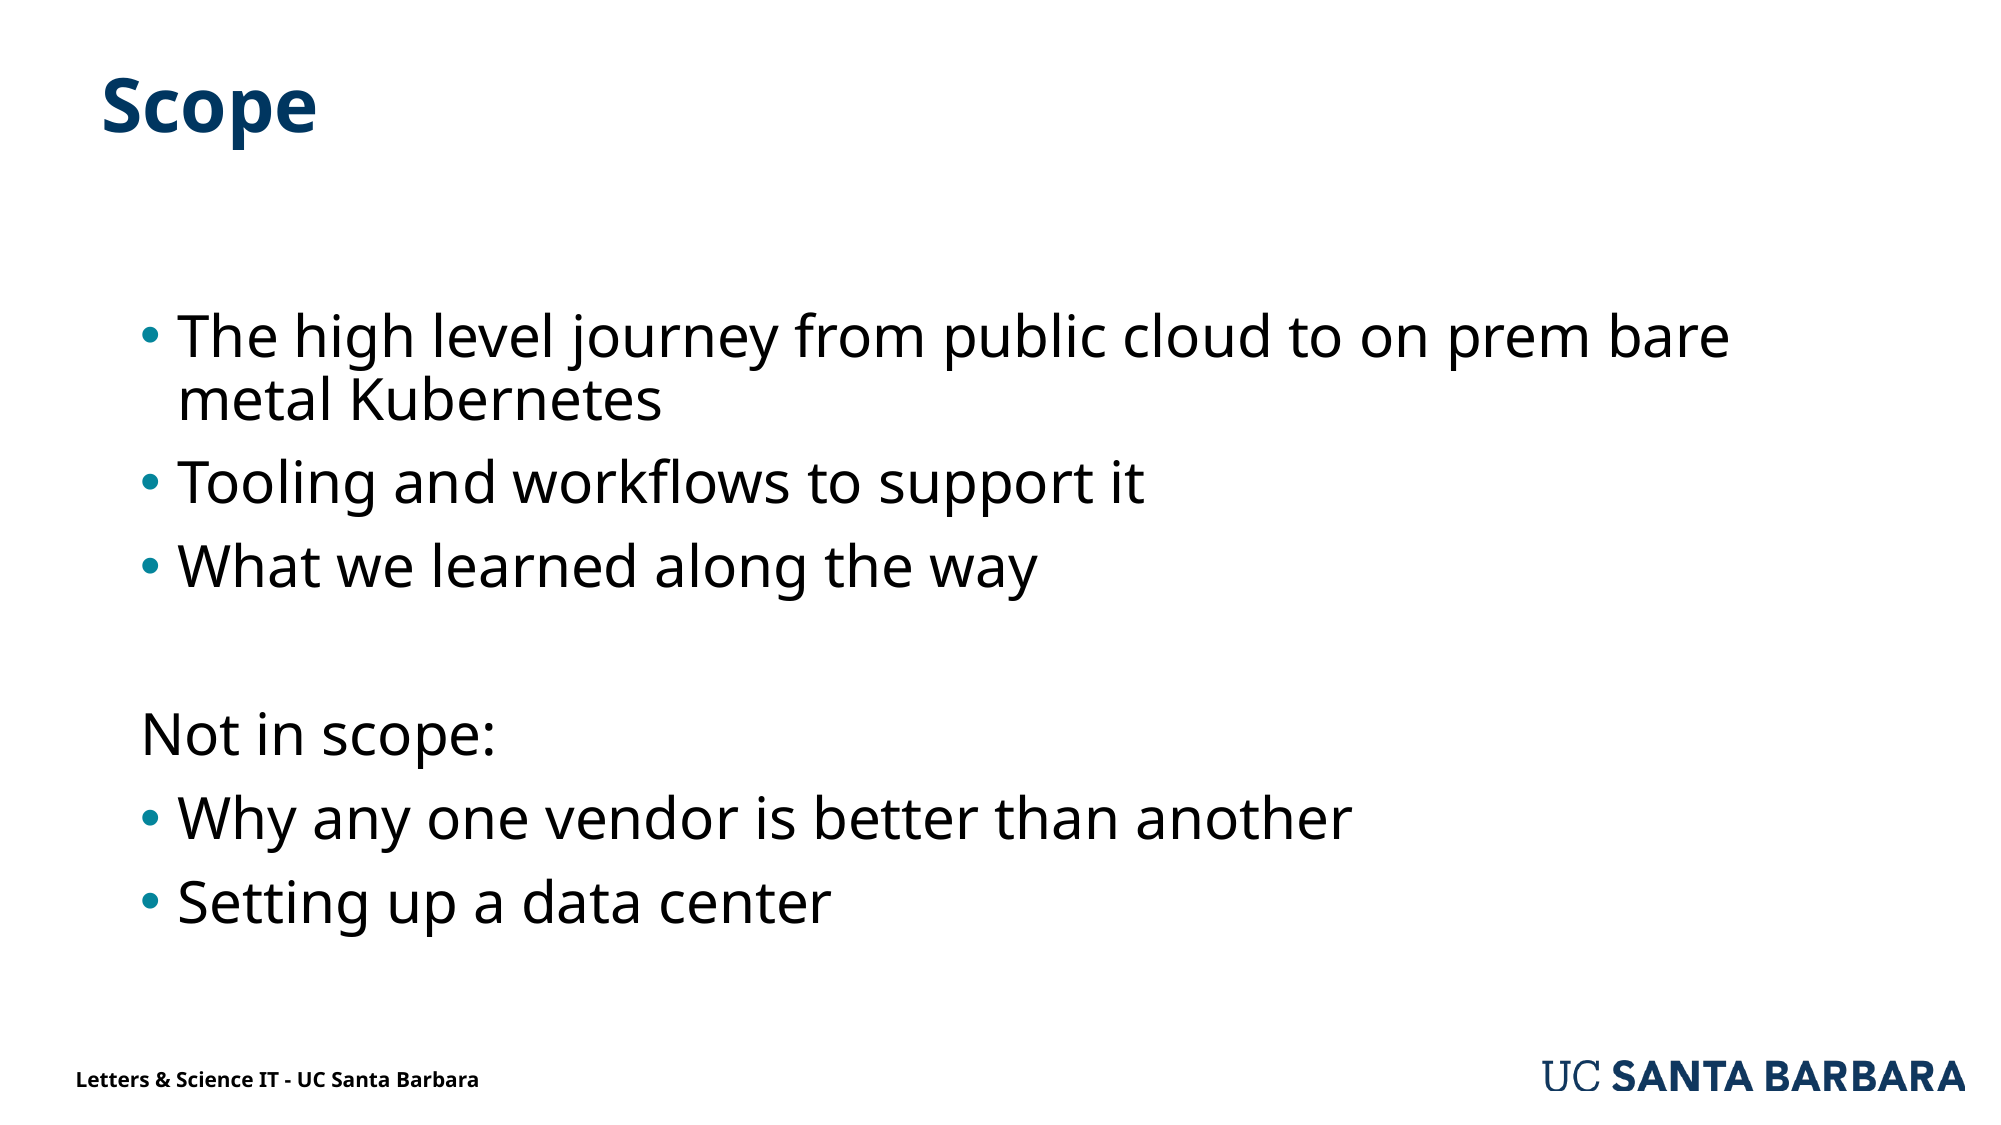

# Scope
The high level journey from public cloud to on prem bare metal Kubernetes
Tooling and workflows to support it
What we learned along the way
Not in scope:
Why any one vendor is better than another
Setting up a data center